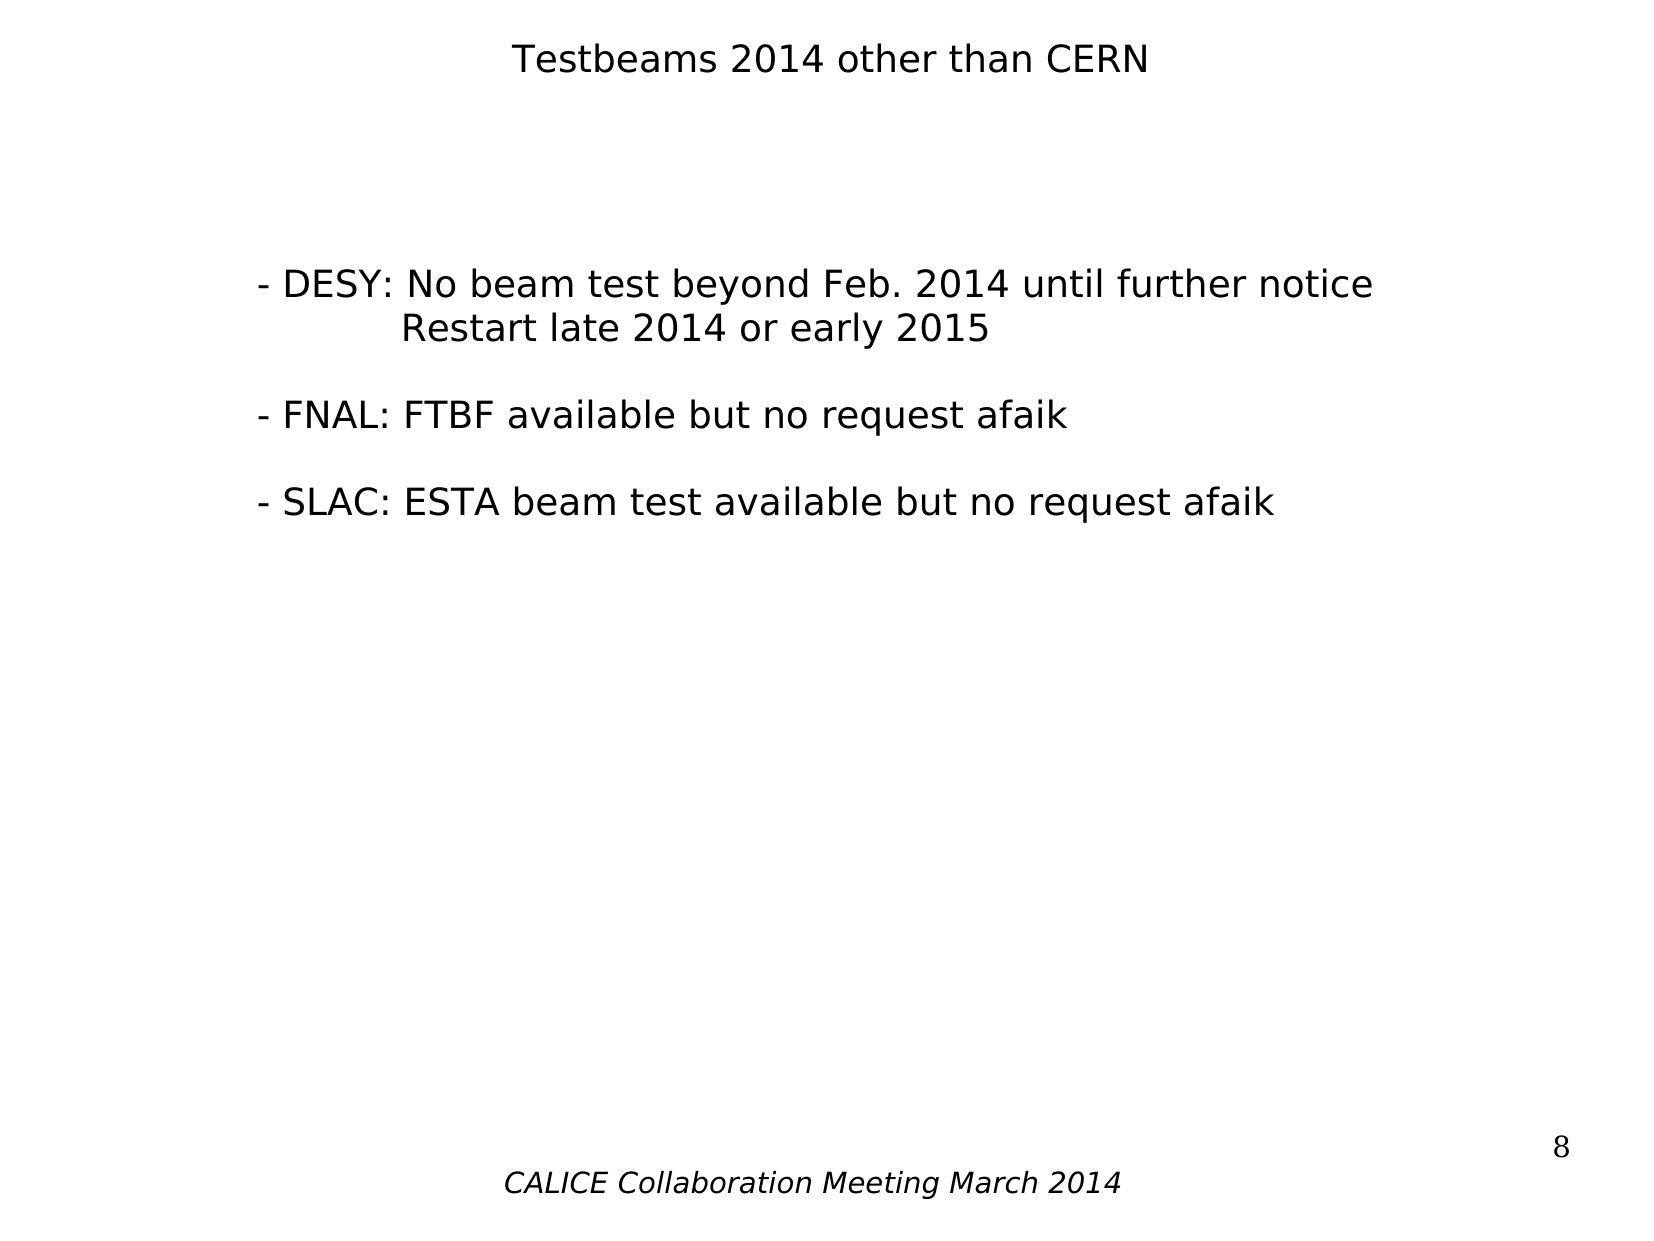

Testbeams 2014 other than CERN
- DESY: No beam test beyond Feb. 2014 until further notice
 Restart late 2014 or early 2015
- FNAL: FTBF available but no request afaik
- SLAC: ESTA beam test available but no request afaik
8